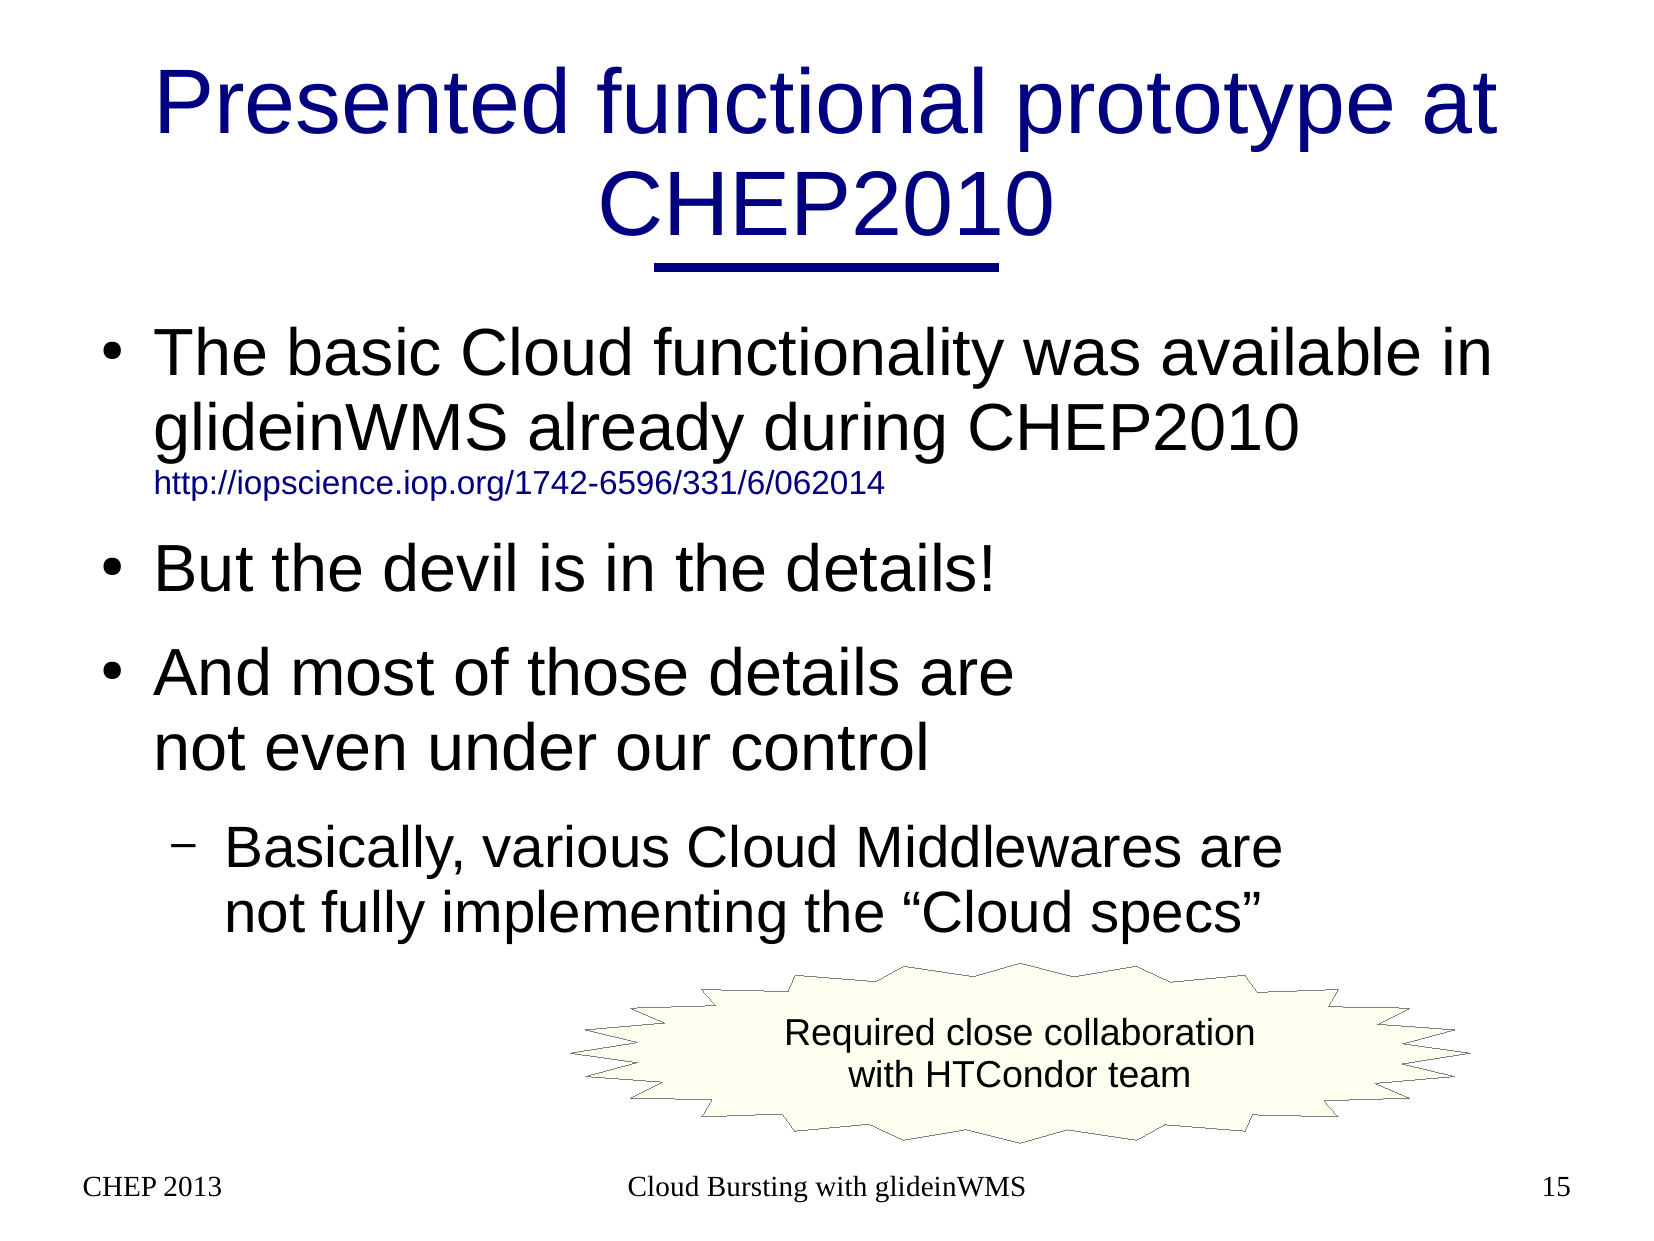

# Presented functional prototype at CHEP2010
The basic Cloud functionality was available in glideinWMS already during CHEP2010
http://iopscience.iop.org/1742-6596/331/6/062014
But the devil is in the details!
And most of those details are
not even under our control
Basically, various Cloud Middlewares are
not fully implementing the “Cloud specs”
Required close collaboration
with HTCondor team
CHEP 2013
Cloud Bursting with glideinWMS
15